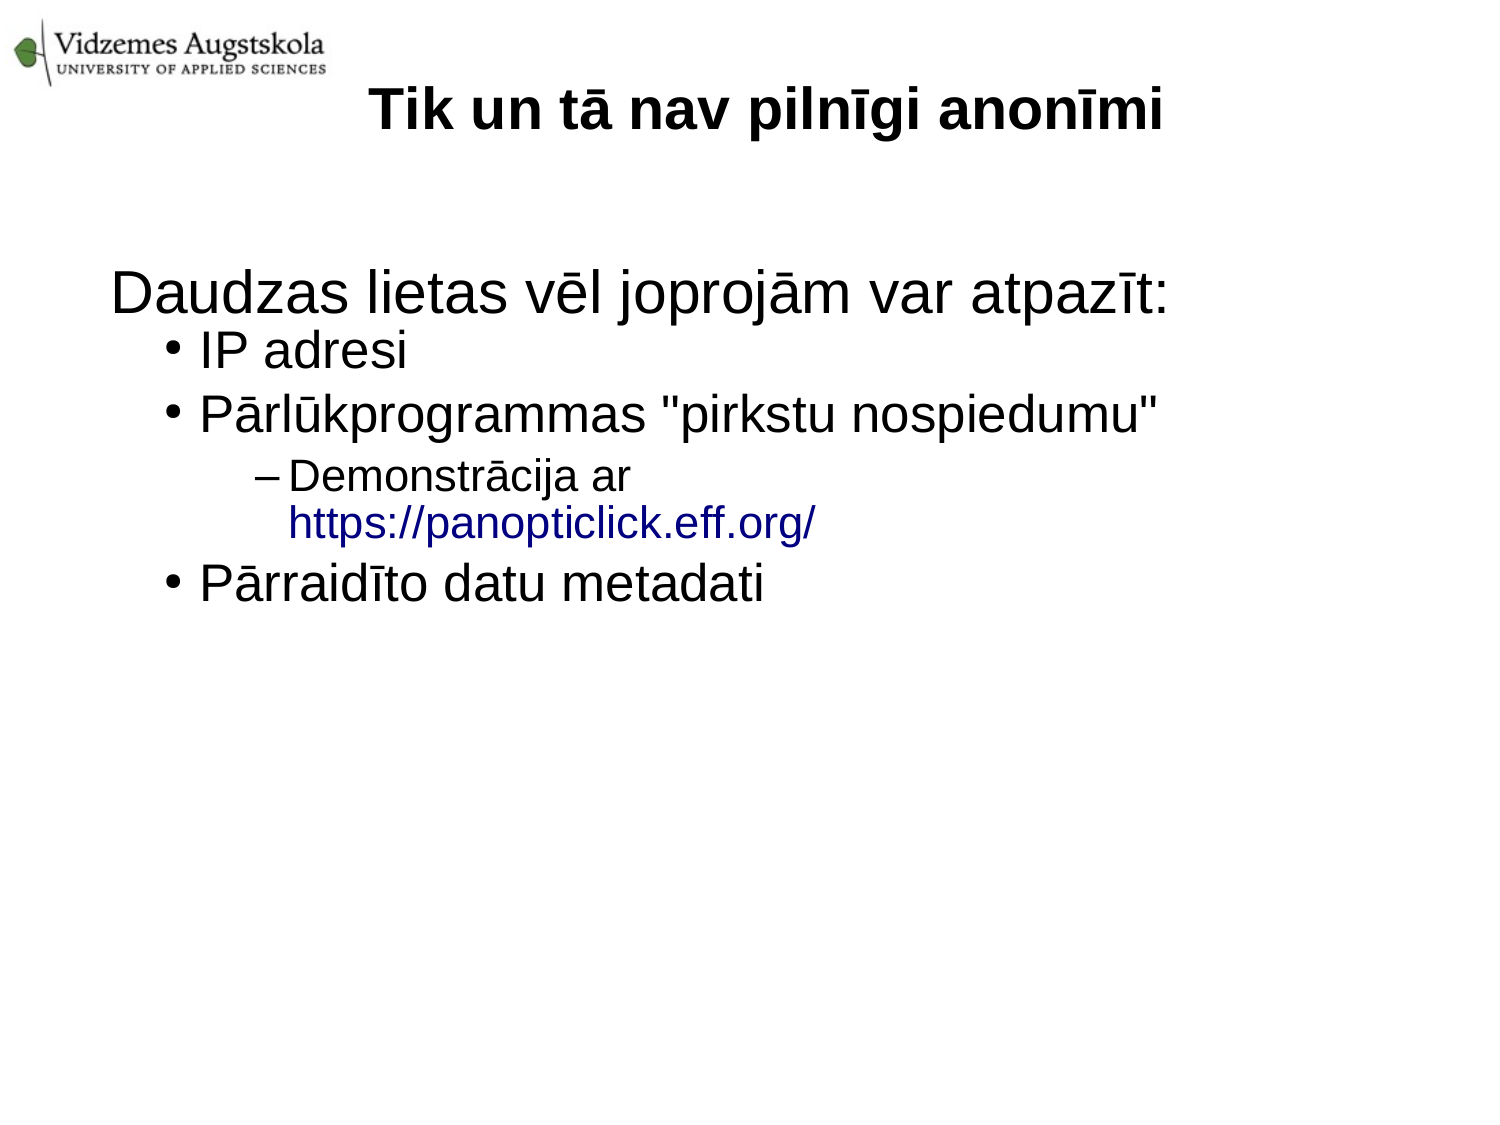

# Tik un tā nav pilnīgi anonīmi
Daudzas lietas vēl joprojām var atpazīt:
IP adresi
Pārlūkprogrammas "pirkstu nospiedumu"
Demonstrācija ar
https://panopticlick.eff.org/
Pārraidīto datu metadati